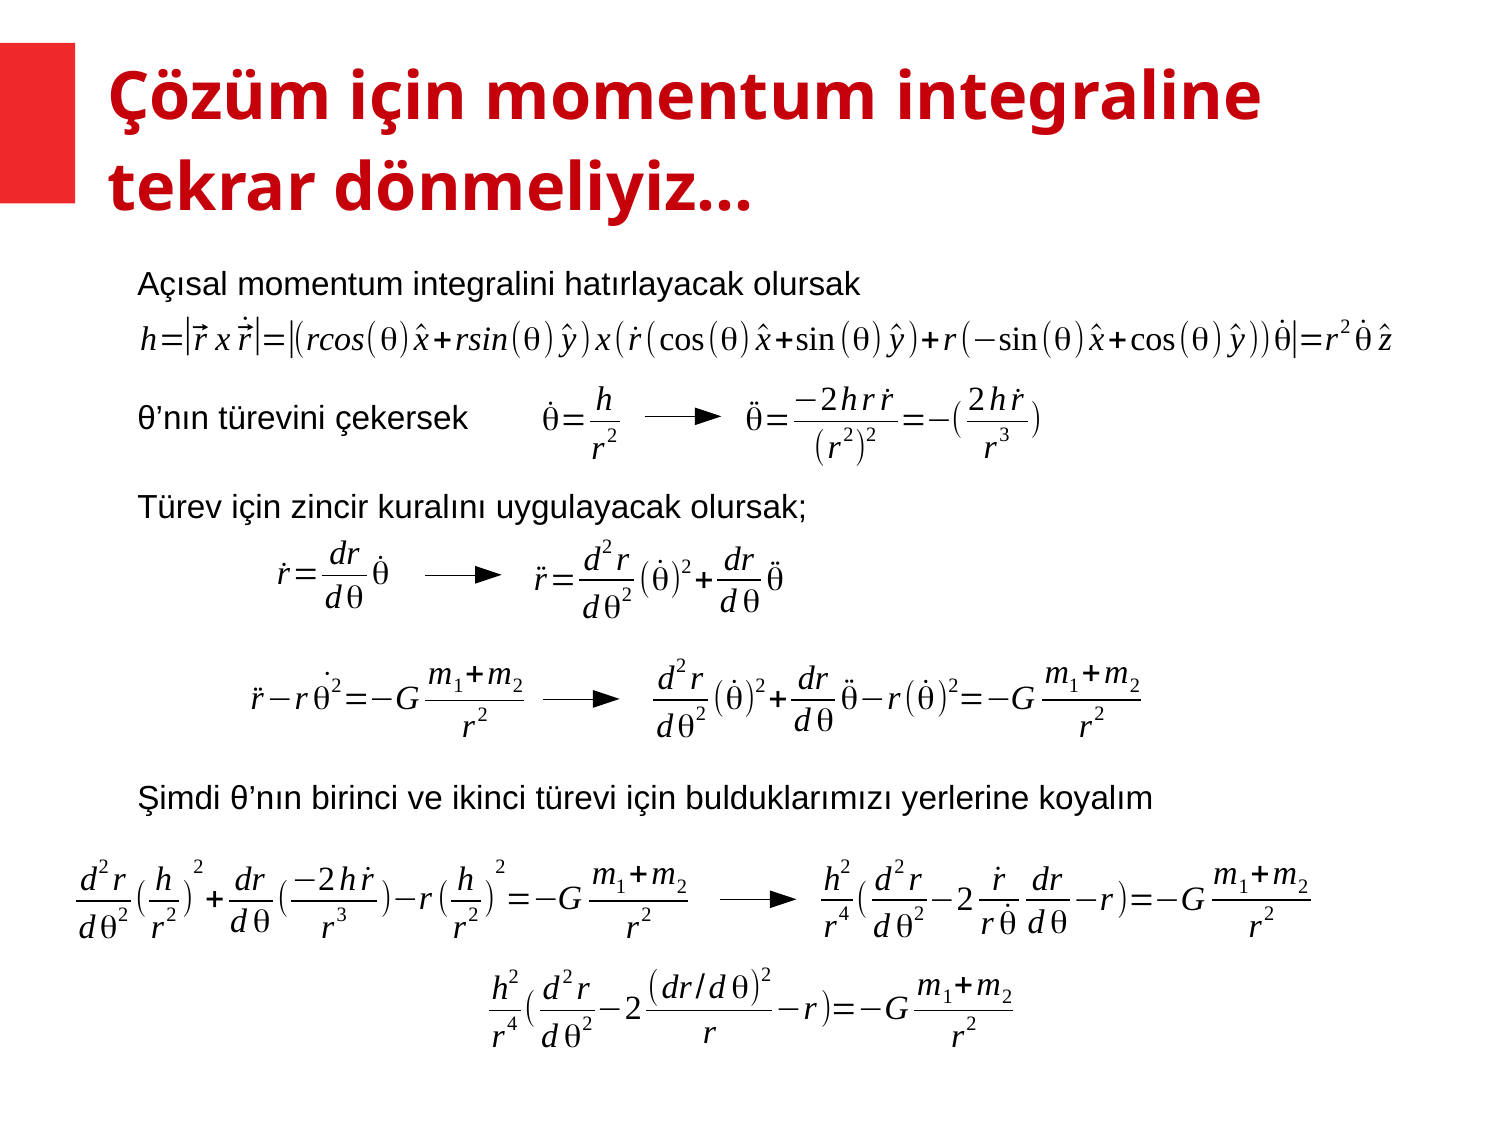

# Çözüm için momentum integraline tekrar dönmeliyiz...
Açısal momentum integralini hatırlayacak olursak
θ’nın türevini çekersek
Türev için zincir kuralını uygulayacak olursak;
Şimdi θ’nın birinci ve ikinci türevi için bulduklarımızı yerlerine koyalım